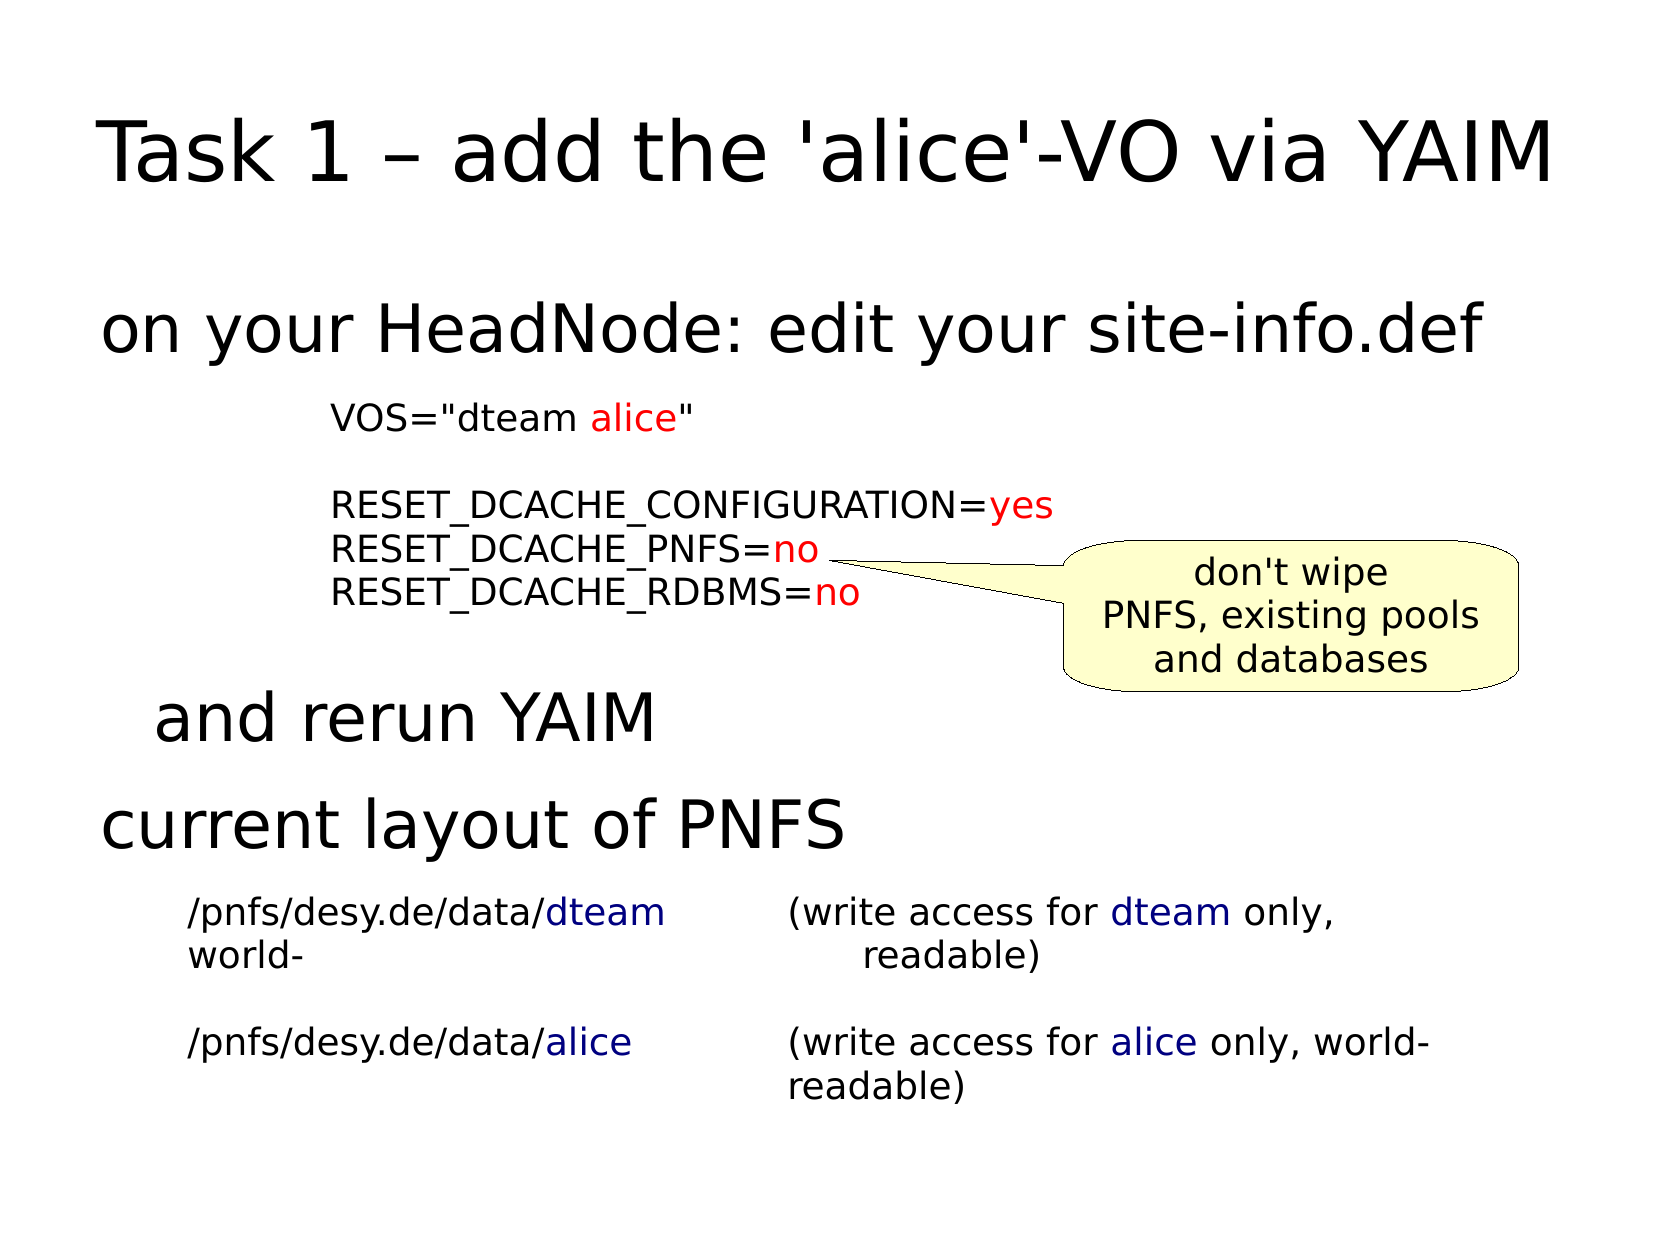

# Task 1 – add the 'alice'-VO via YAIM
on your HeadNode: edit your site-info.def
and rerun YAIM
current layout of PNFS
VOS="dteam alice"
RESET_DCACHE_CONFIGURATION=yes
RESET_DCACHE_PNFS=no
RESET_DCACHE_RDBMS=no
don't wipe
PNFS, existing pools and databases
/pnfs/desy.de/data/dteam		(write access for dteam only, world-								readable)
/pnfs/desy.de/data/alice			(write access for alice only, world-								readable)